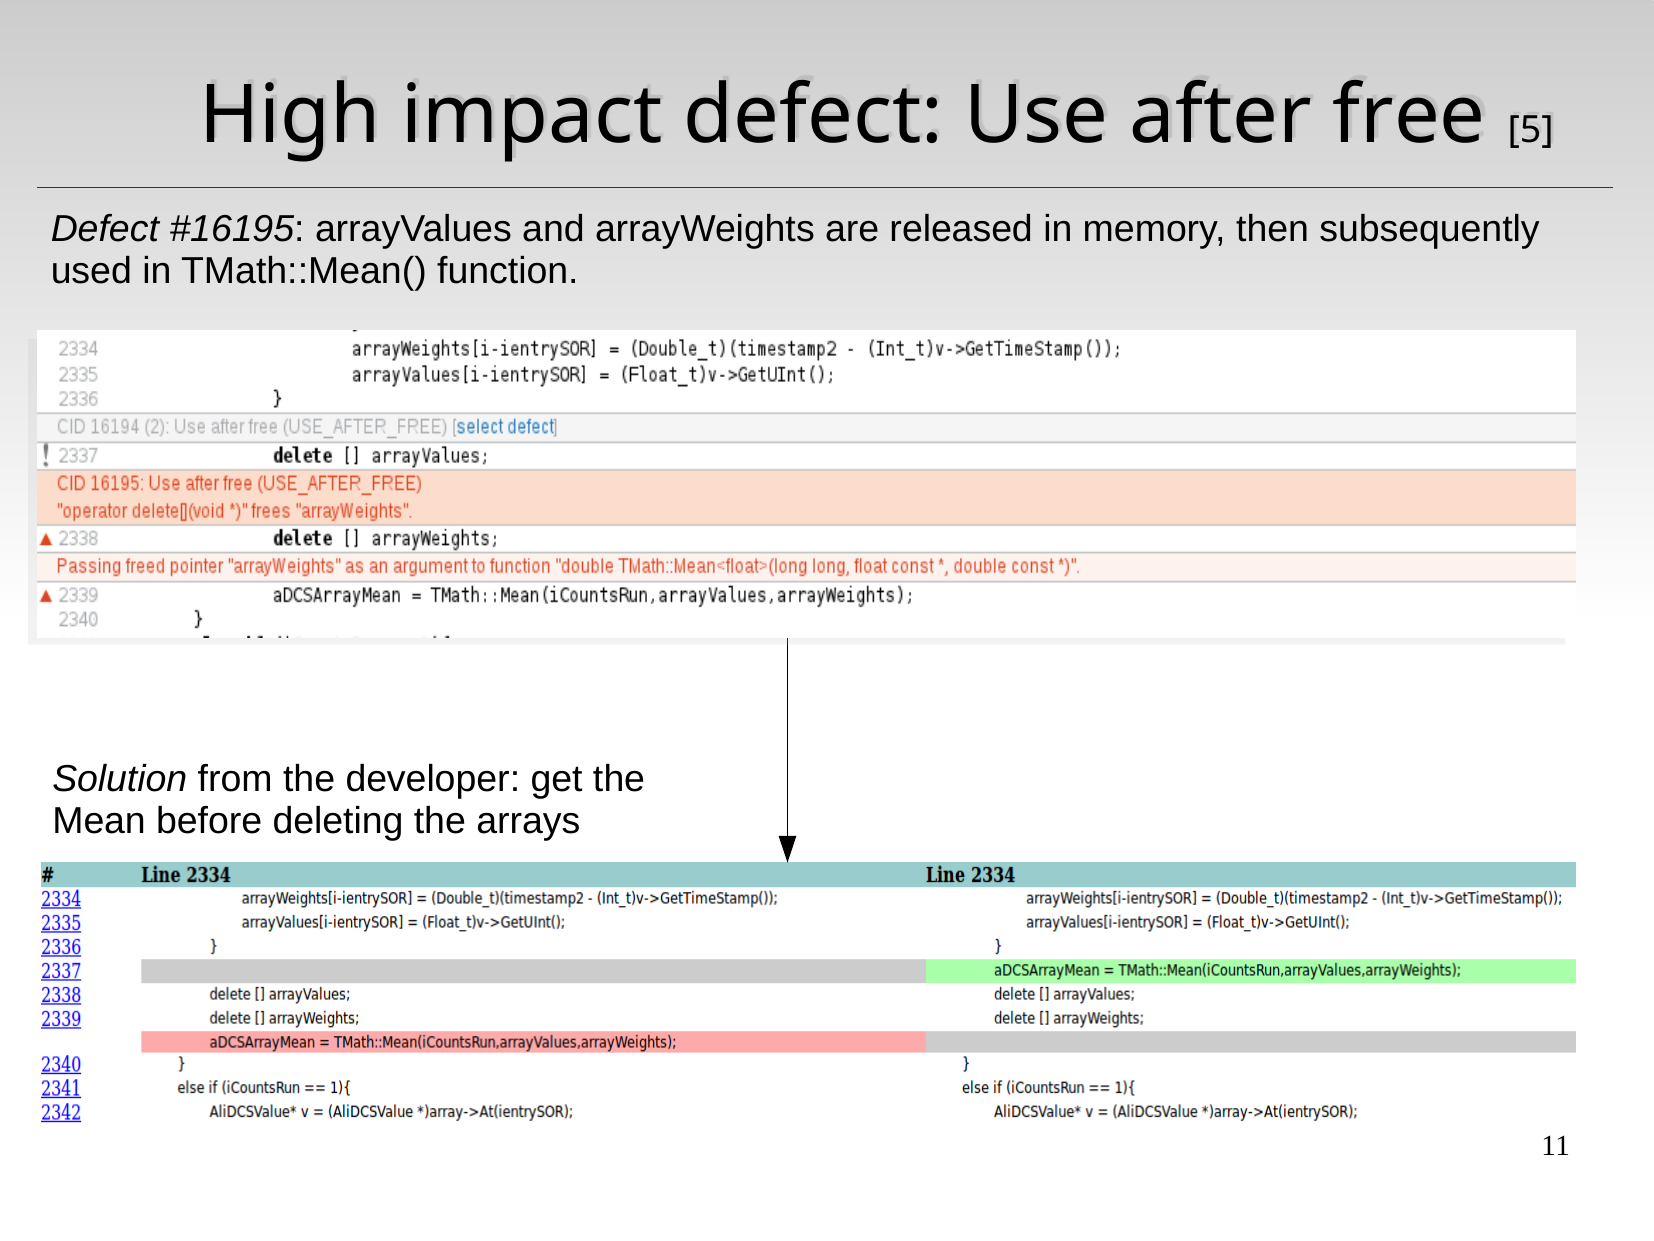

# High impact defect: Use after free [5]
Defect #16195: arrayValues and arrayWeights are released in memory, then subsequently used in TMath::Mean() function.
Solution from the developer: get the Mean before deleting the arrays
11